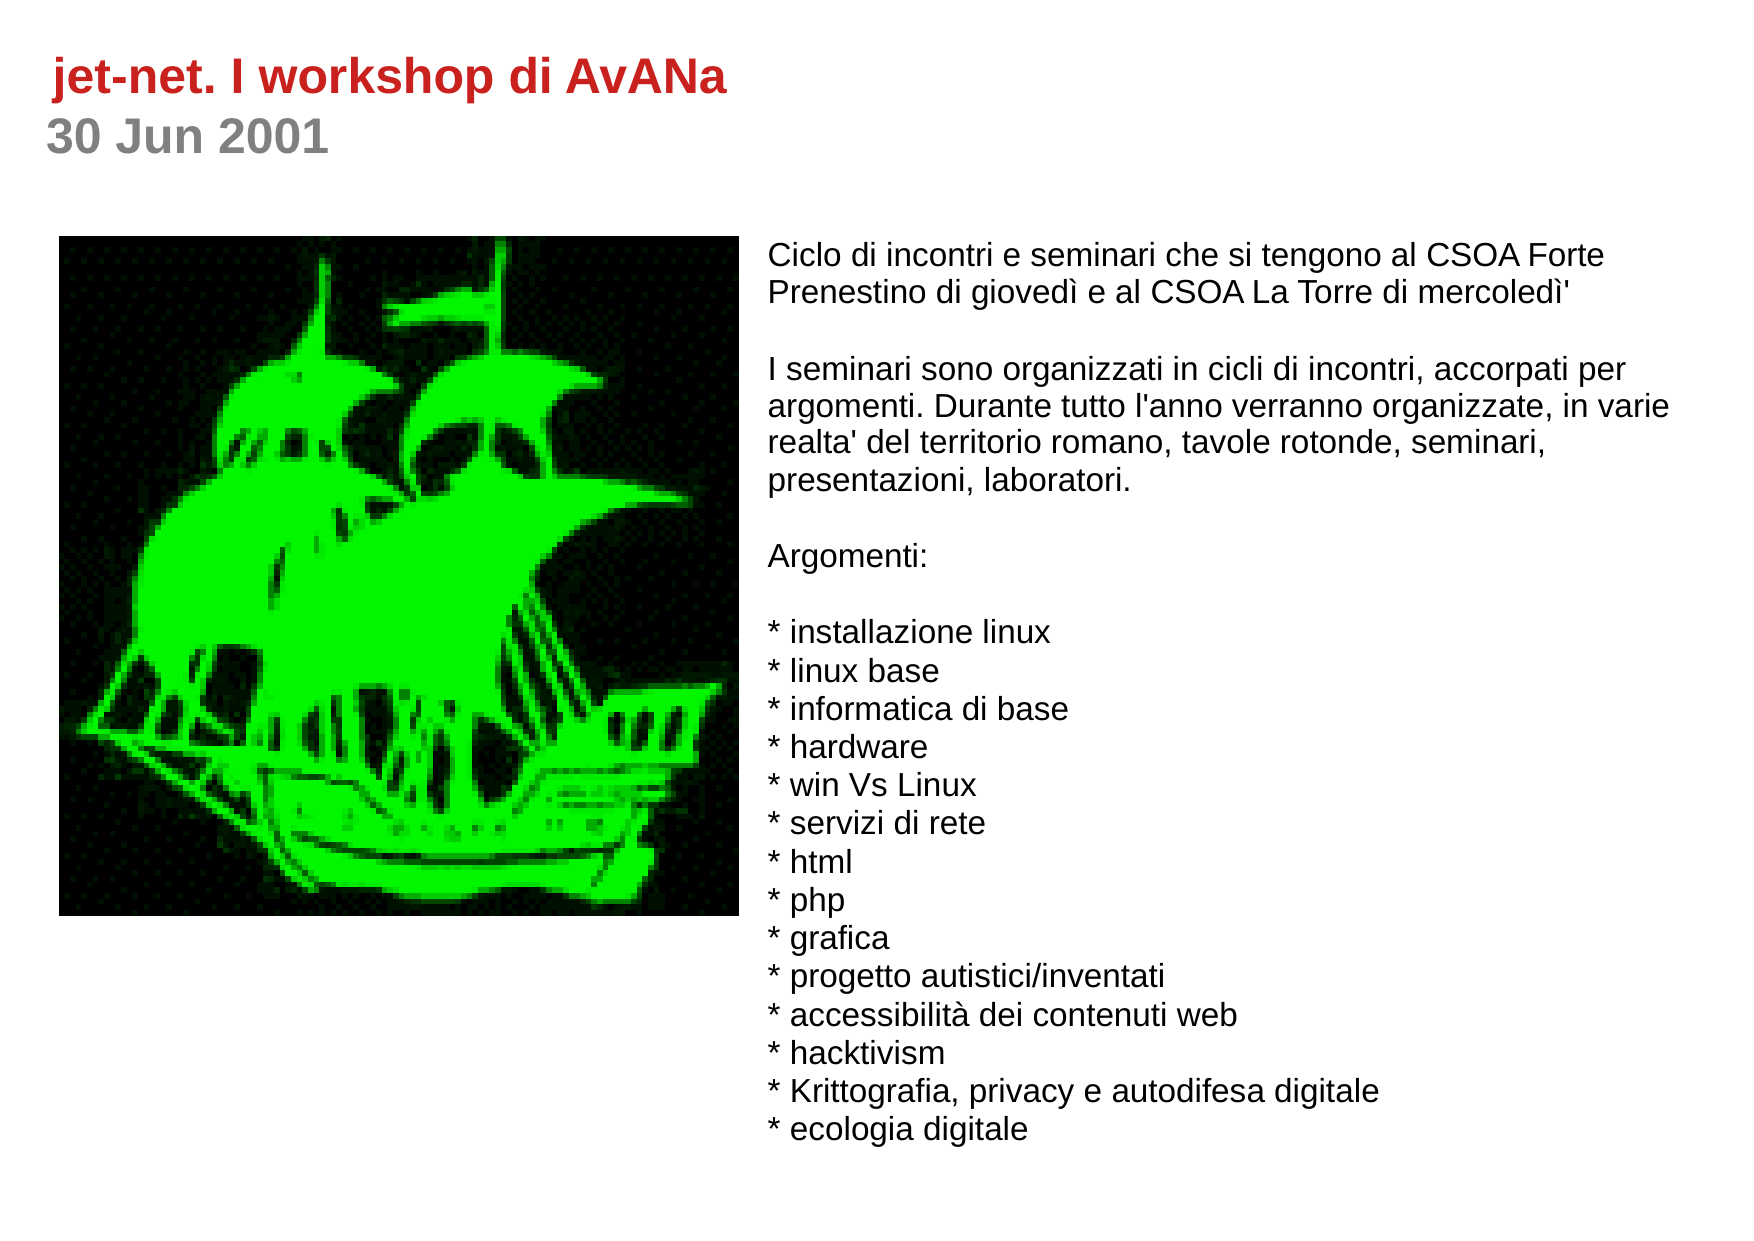

# jet-net. I workshop di AvANa
30 Jun 2001
Ciclo di incontri e seminari che si tengono al CSOA Forte Prenestino di giovedì e al CSOA La Torre di mercoledì'
I seminari sono organizzati in cicli di incontri, accorpati per argomenti. Durante tutto l'anno verranno organizzate, in varie realta' del territorio romano, tavole rotonde, seminari, presentazioni, laboratori.
Argomenti:
* installazione linux
* linux base
* informatica di base
* hardware
* win Vs Linux
* servizi di rete
* html
* php
* grafica
* progetto autistici/inventati
* accessibilità dei contenuti web
* hacktivism
* Krittografia, privacy e autodifesa digitale
* ecologia digitale